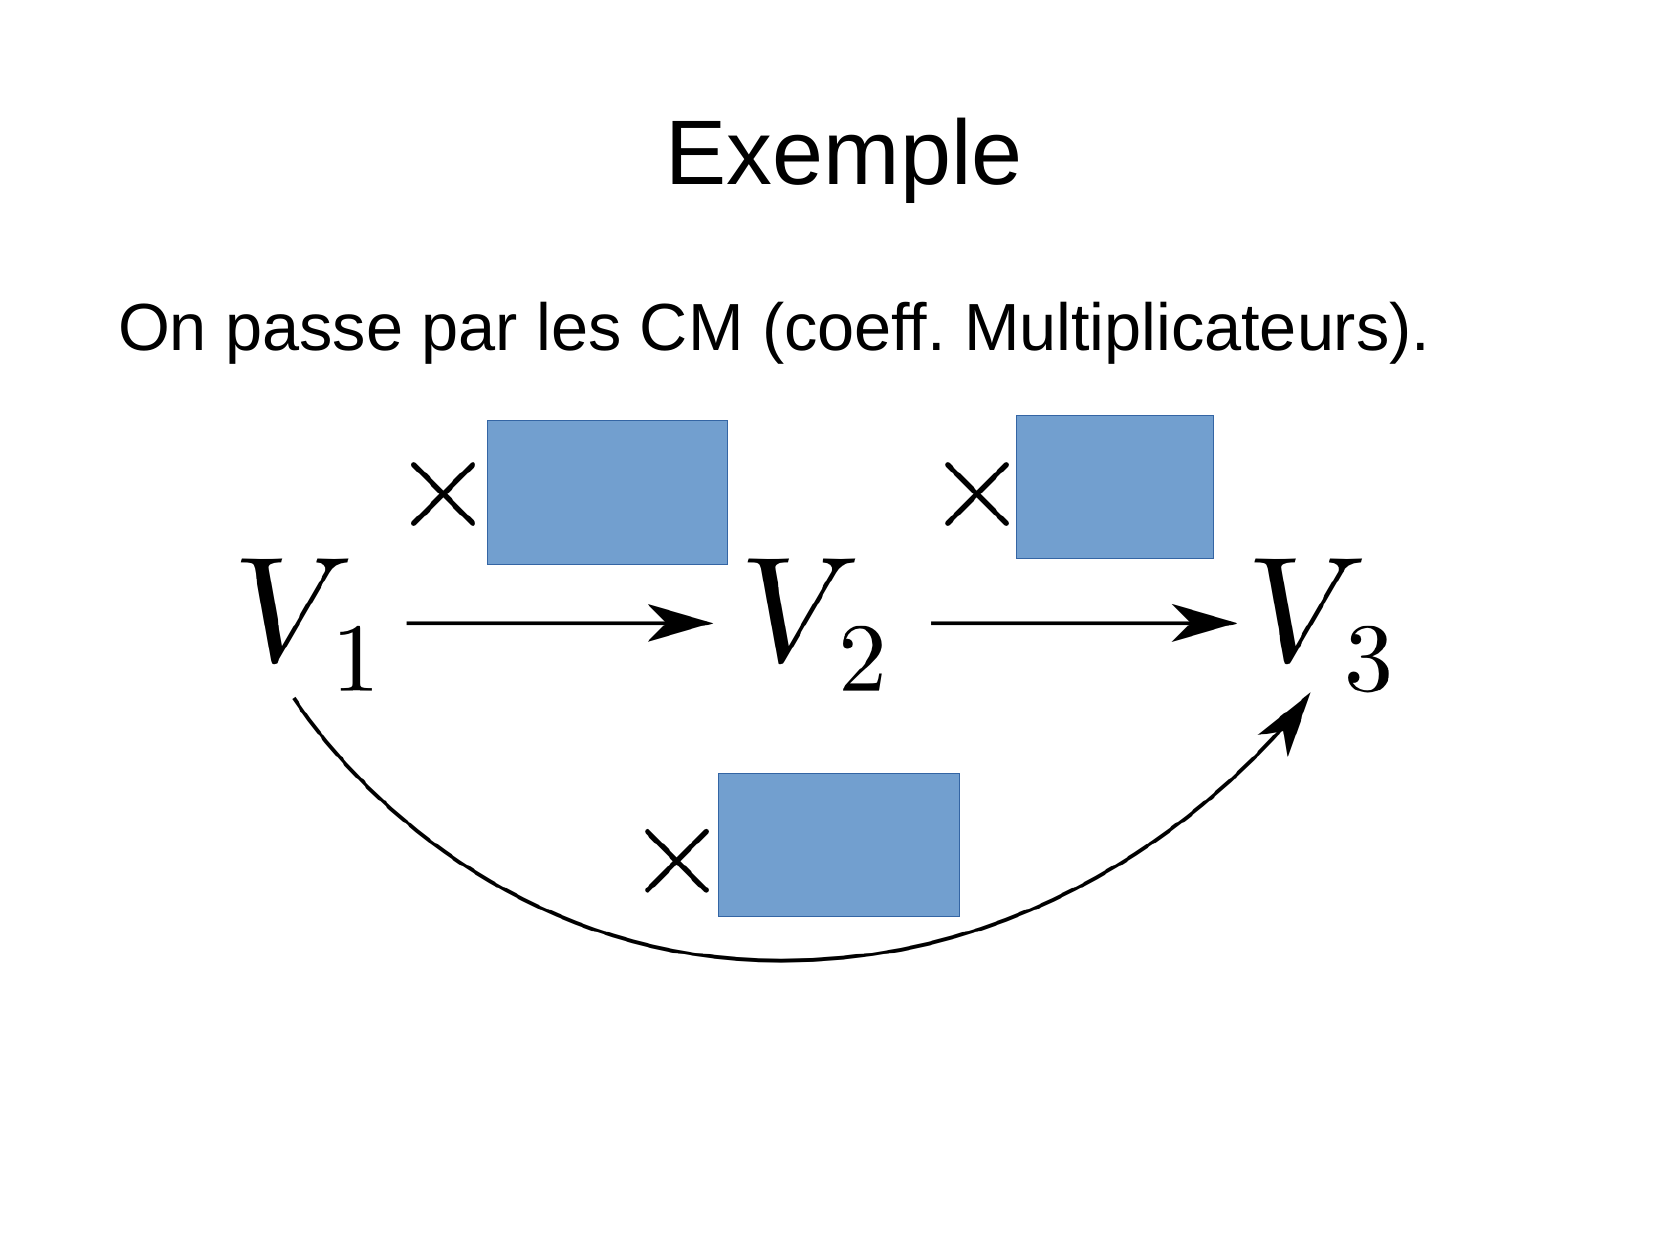

# Exemple
On passe par les CM (coeff. Multiplicateurs).